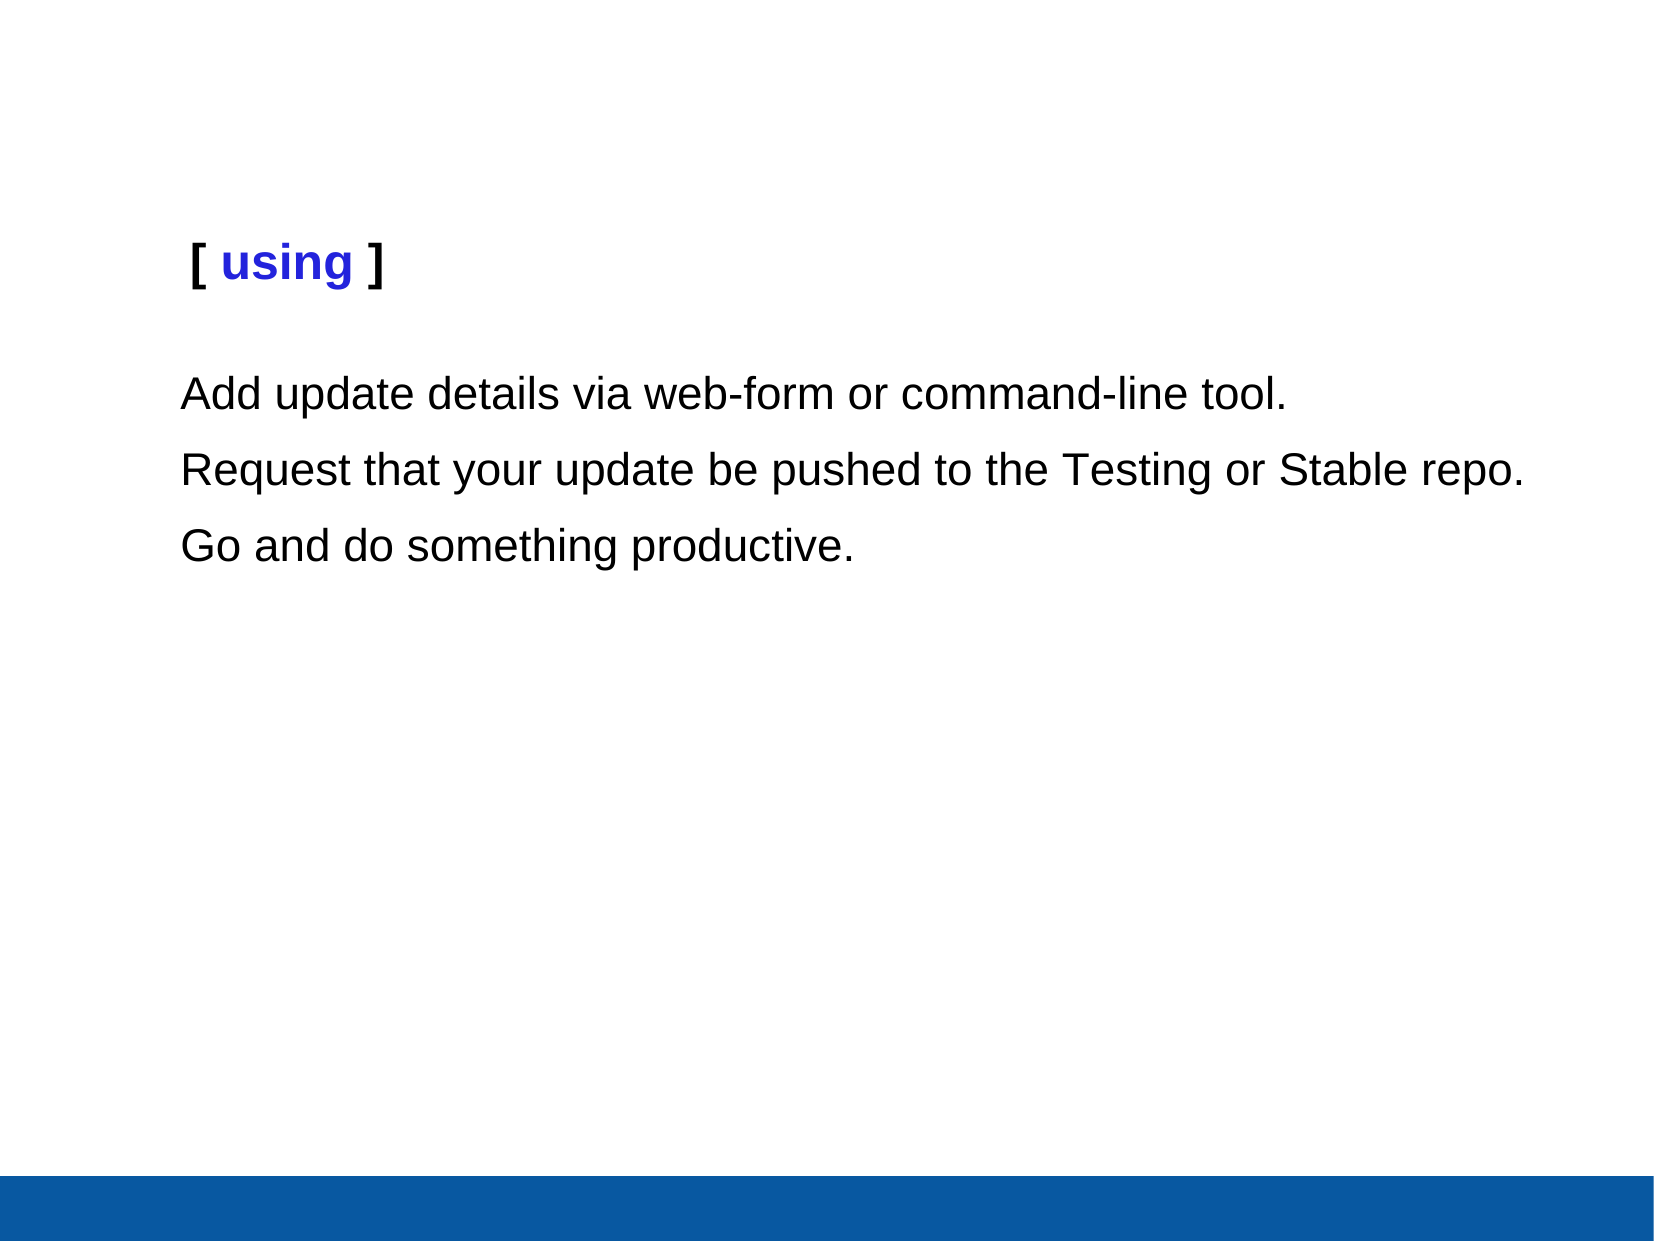

[ using ]
Add update details via web-form or command-line tool.
Request that your update be pushed to the Testing or Stable repo.
Go and do something productive.